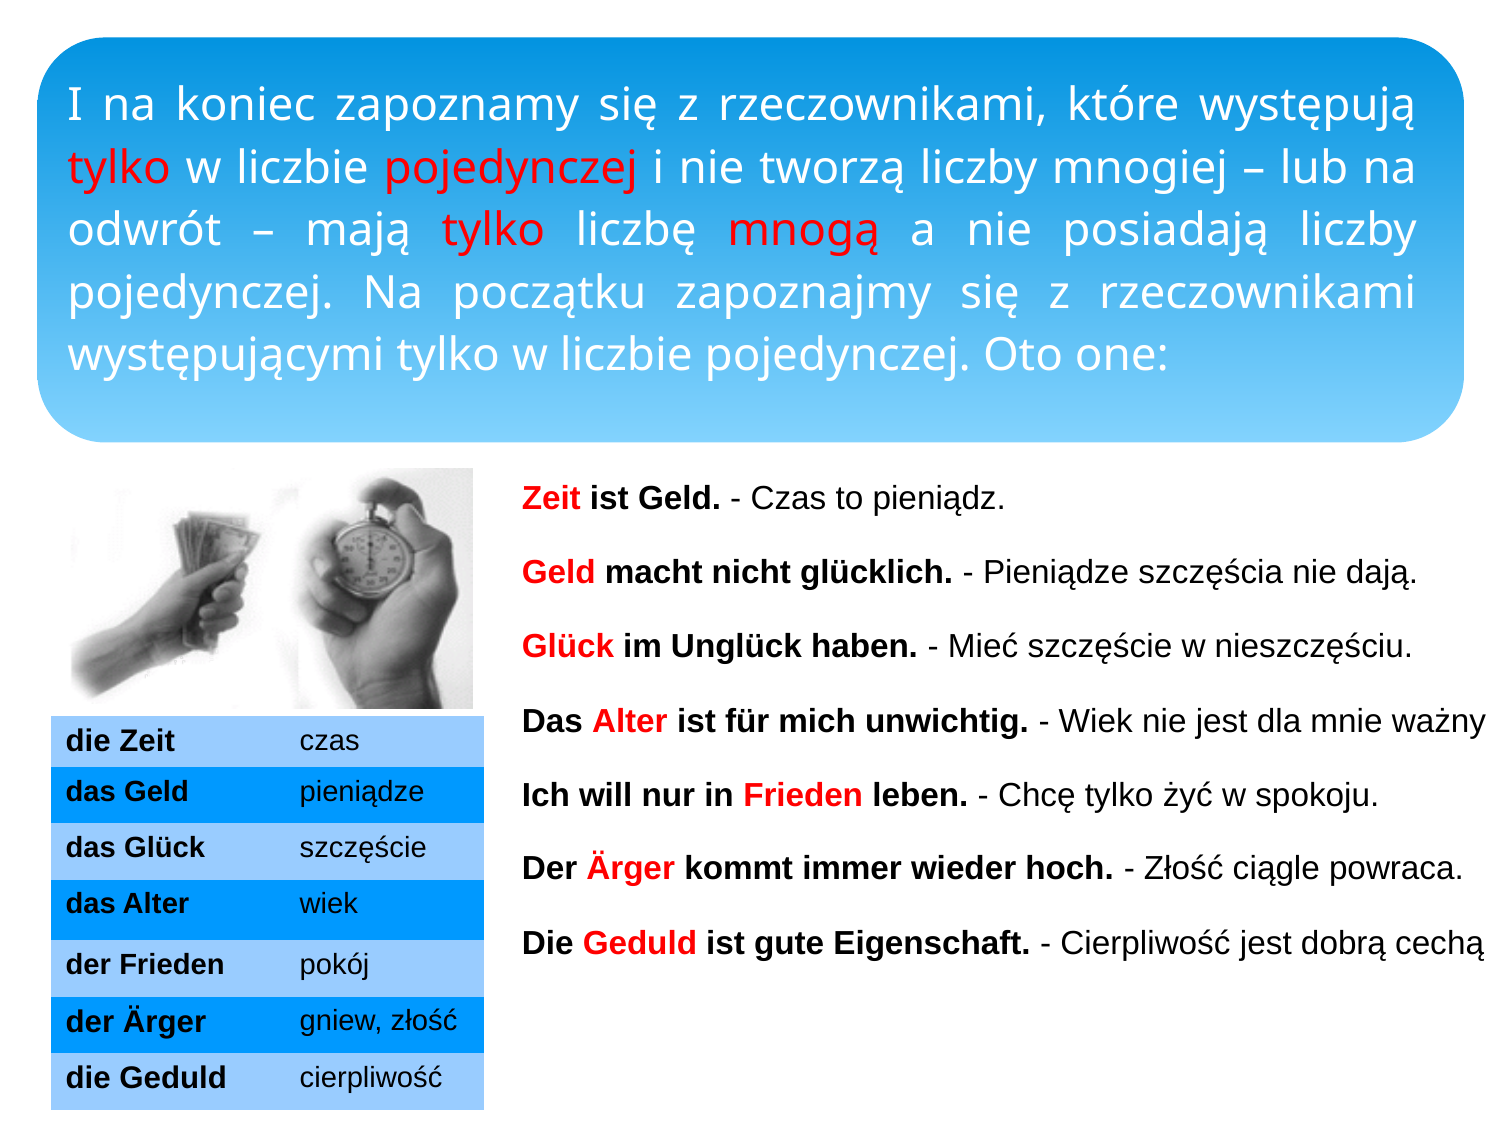

# I na koniec zapoznamy się z rzeczownikami, które występują tylko w liczbie pojedynczej i nie tworzą liczby mnogiej – lub na odwrót – mają tylko liczbę mnogą a nie posiadają liczby pojedynczej. Na początku zapoznajmy się z rzeczownikami występującymi tylko w liczbie pojedynczej. Oto one:
Zeit ist Geld. - Czas to pieniądz.
Geld macht nicht glücklich. - Pieniądze szczęścia nie dają.
Glück im Unglück haben. - Mieć szczęście w nieszczęściu.
Das Alter ist für mich unwichtig. - Wiek nie jest dla mnie ważny
Ich will nur in Frieden leben. - Chcę tylko żyć w spokoju.
Der Ärger kommt immer wieder hoch. - Złość ciągle powraca.
Die Geduld ist gute Eigenschaft. - Cierpliwość jest dobrą cechą
| die Zeit | czas |
| --- | --- |
| das Geld | pieniądze |
| das Glück | szczęście |
| das Alter | wiek |
| der Frieden | pokój |
| der Ärger | gniew, złość |
| die Geduld | cierpliwość |